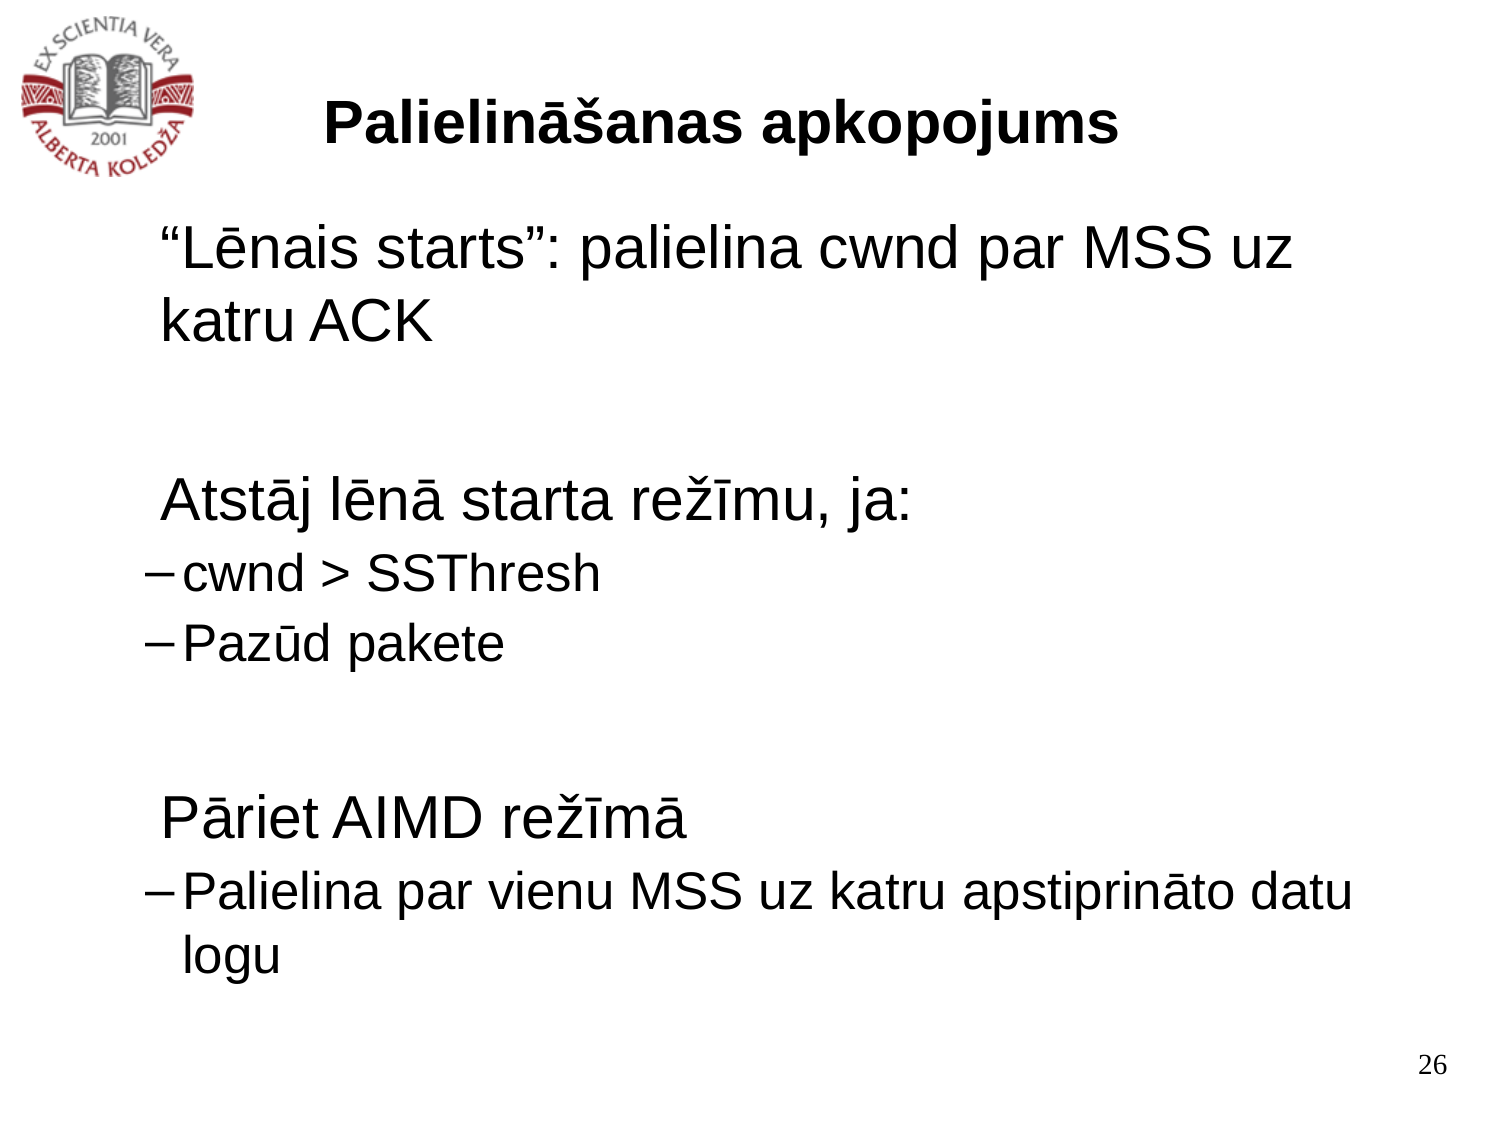

# Palielināšanas apkopojums
“Lēnais starts”: palielina cwnd par MSS uz katru ACK
Atstāj lēnā starta režīmu, ja:
cwnd > SSThresh
Pazūd pakete
Pāriet AIMD režīmā
Palielina par vienu MSS uz katru apstiprināto datu logu